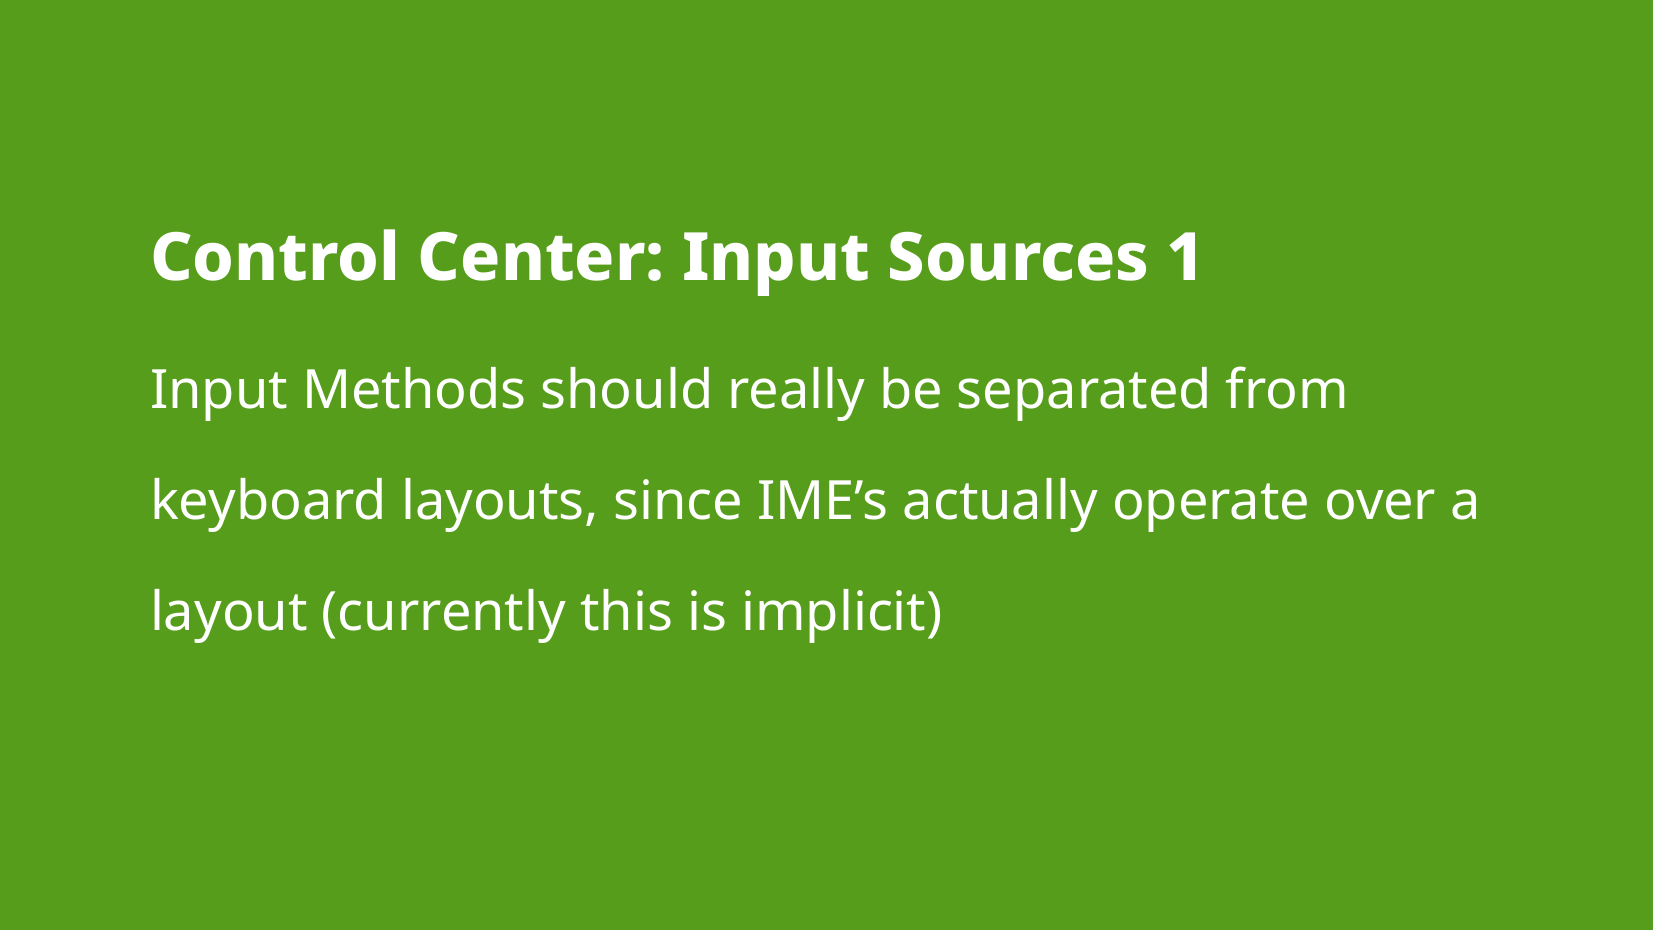

# Control Center: Input Sources 1
Input Methods should really be separated from keyboard layouts, since IME’s actually operate over a layout (currently this is implicit)